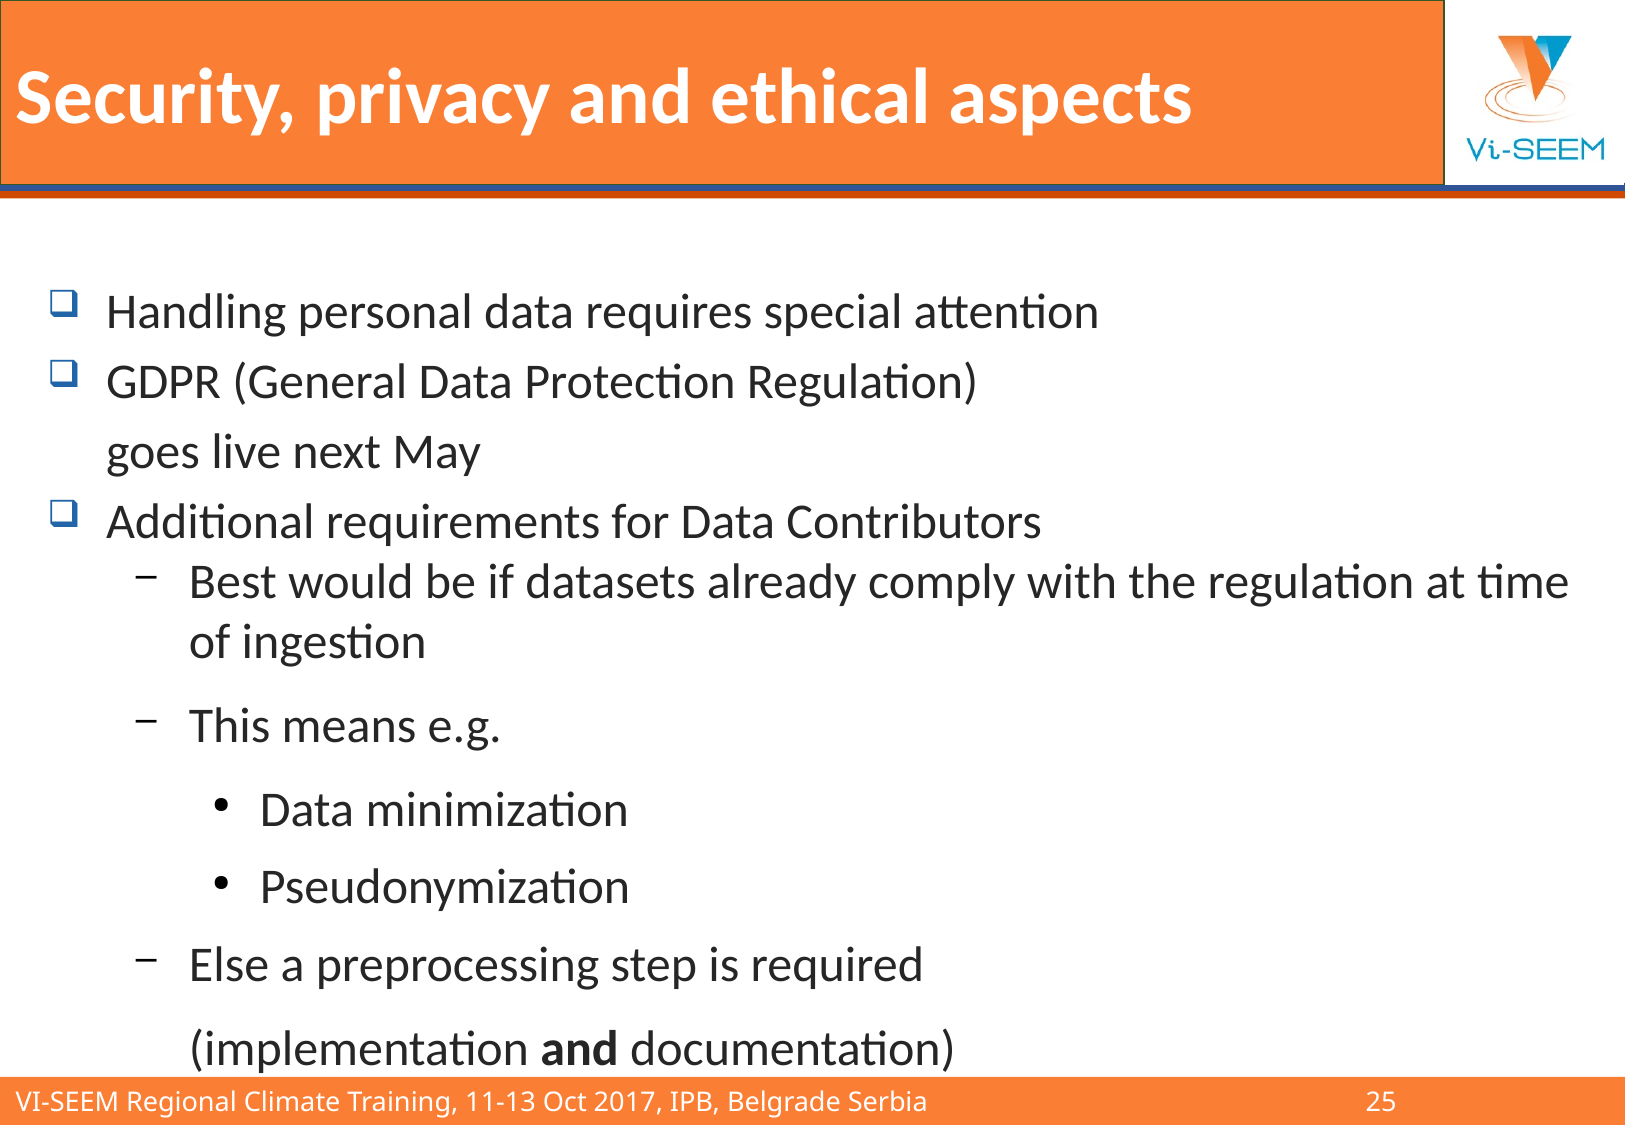

# Security, privacy and ethical aspects
Handling personal data requires special attention
GDPR (General Data Protection Regulation)
goes live next May
Additional requirements for Data Contributors
Best would be if datasets already comply with the regulation at time of ingestion
This means e.g.
Data minimization
Pseudonymization
Else a preprocessing step is required
(implementation and documentation)
VI-SEEM Regional Climate Training, 11-13 Oct 2017, IPB, Belgrade Serbia